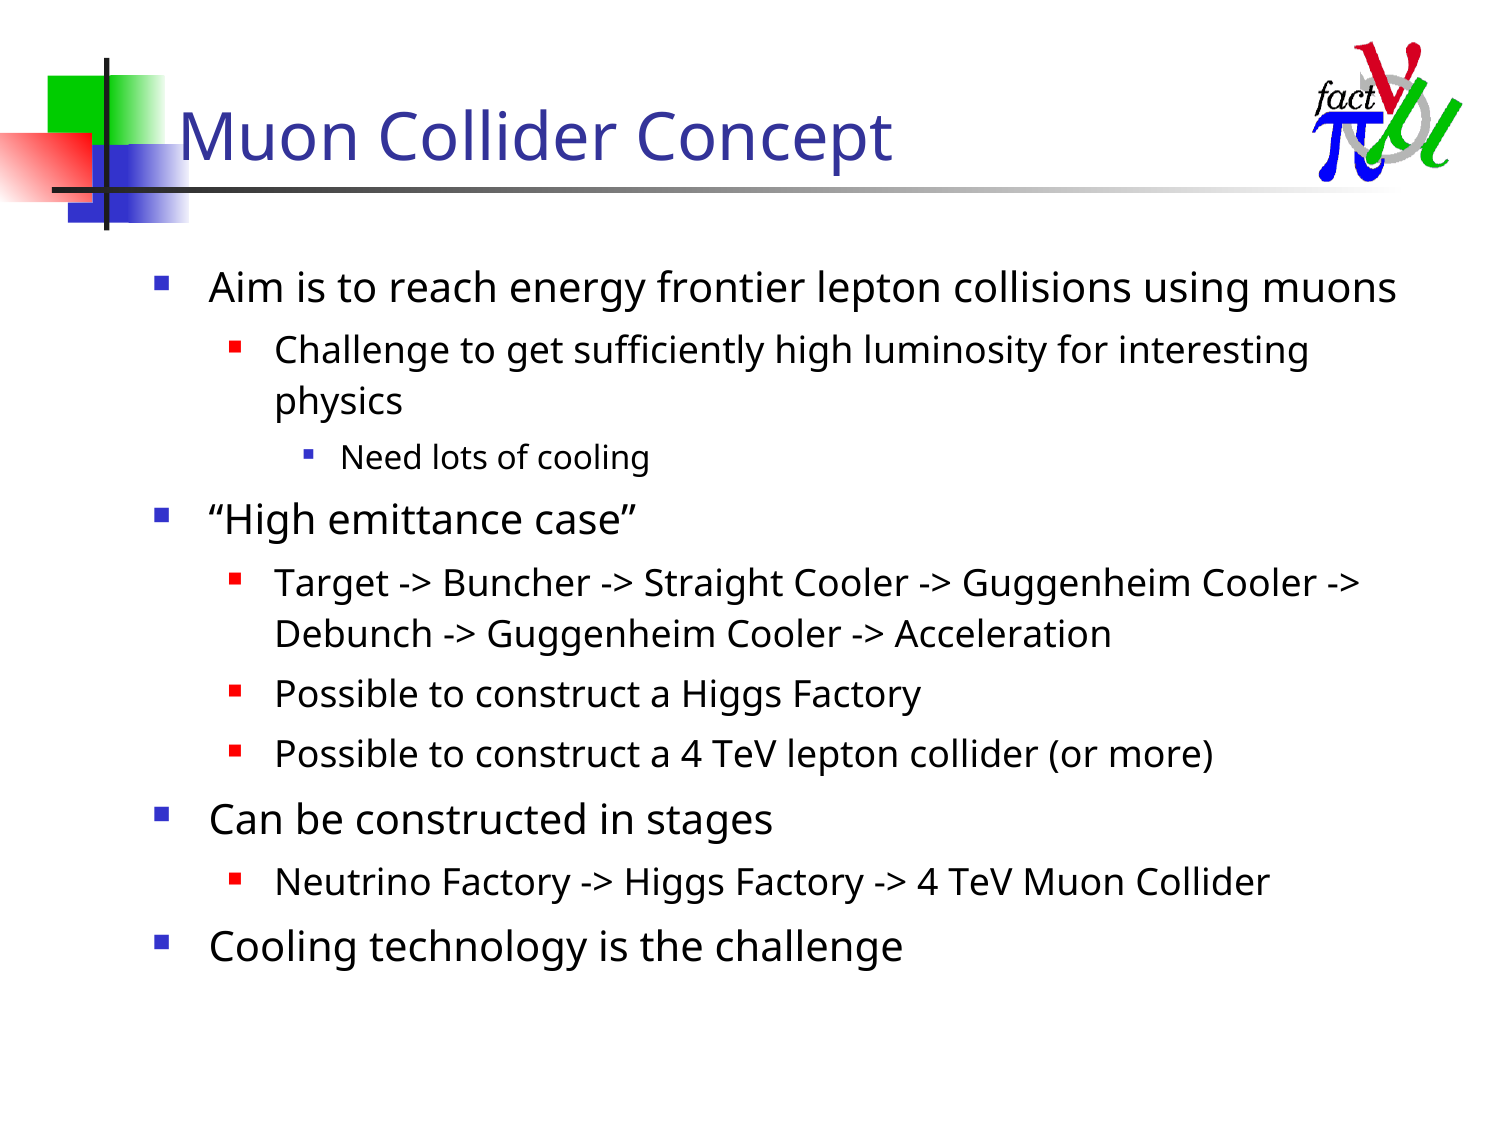

# Muon Collider Concept
Aim is to reach energy frontier lepton collisions using muons
Challenge to get sufficiently high luminosity for interesting physics
Need lots of cooling
“High emittance case”
Target -> Buncher -> Straight Cooler -> Guggenheim Cooler -> Debunch -> Guggenheim Cooler -> Acceleration
Possible to construct a Higgs Factory
Possible to construct a 4 TeV lepton collider (or more)
Can be constructed in stages
Neutrino Factory -> Higgs Factory -> 4 TeV Muon Collider
Cooling technology is the challenge